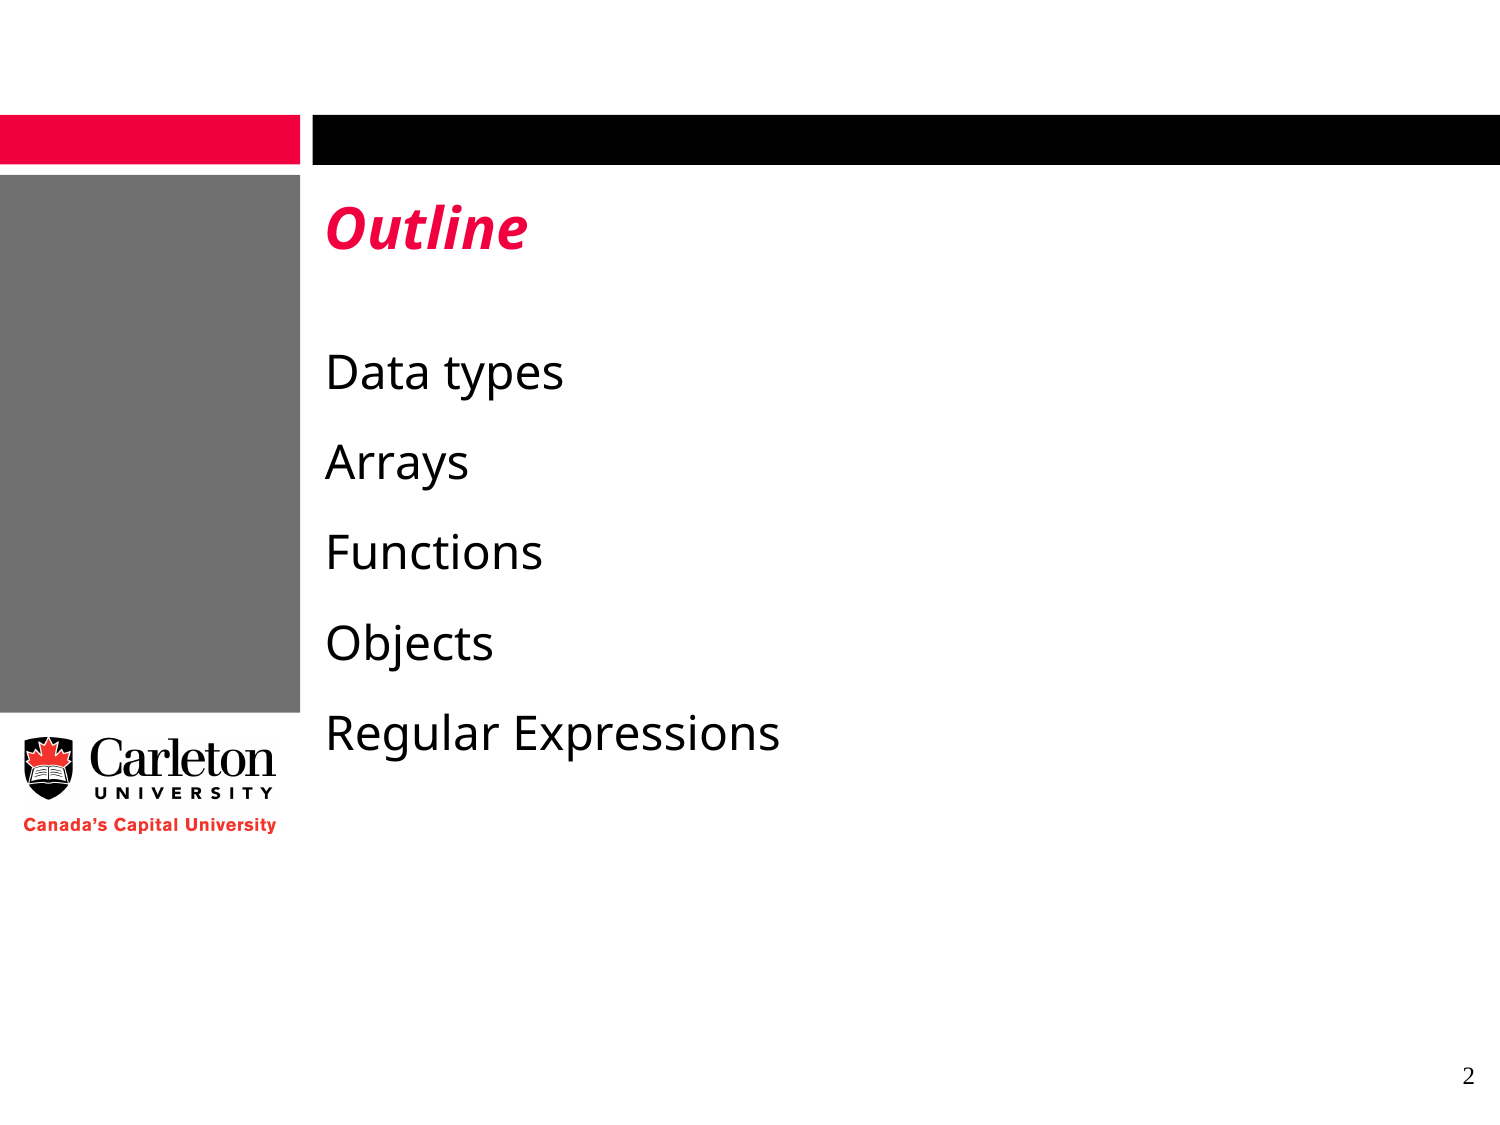

# Outline
Data types
Arrays
Functions
Objects
Regular Expressions
2